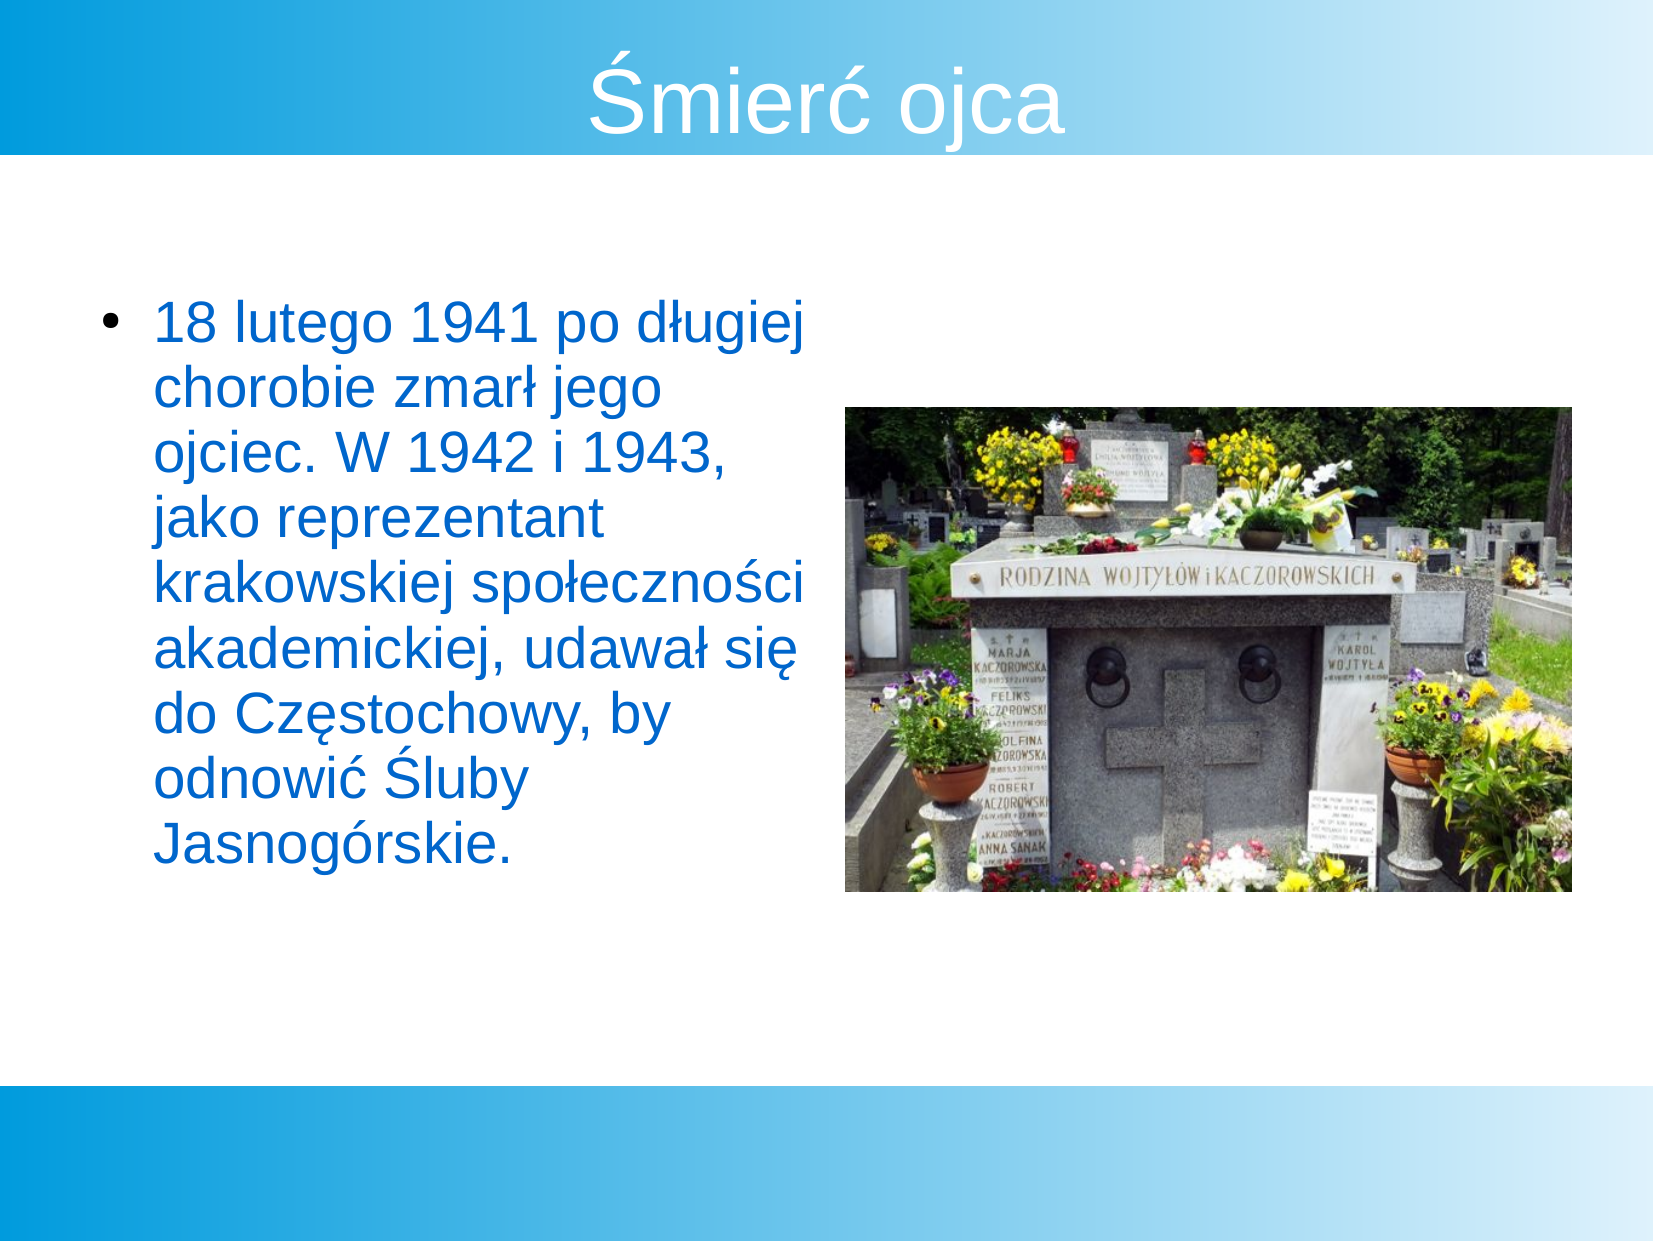

# Śmierć ojca
18 lutego 1941 po długiej chorobie zmarł jego ojciec. W 1942 i 1943, jako reprezentant krakowskiej społeczności akademickiej, udawał się do Częstochowy, by odnowić Śluby Jasnogórskie.